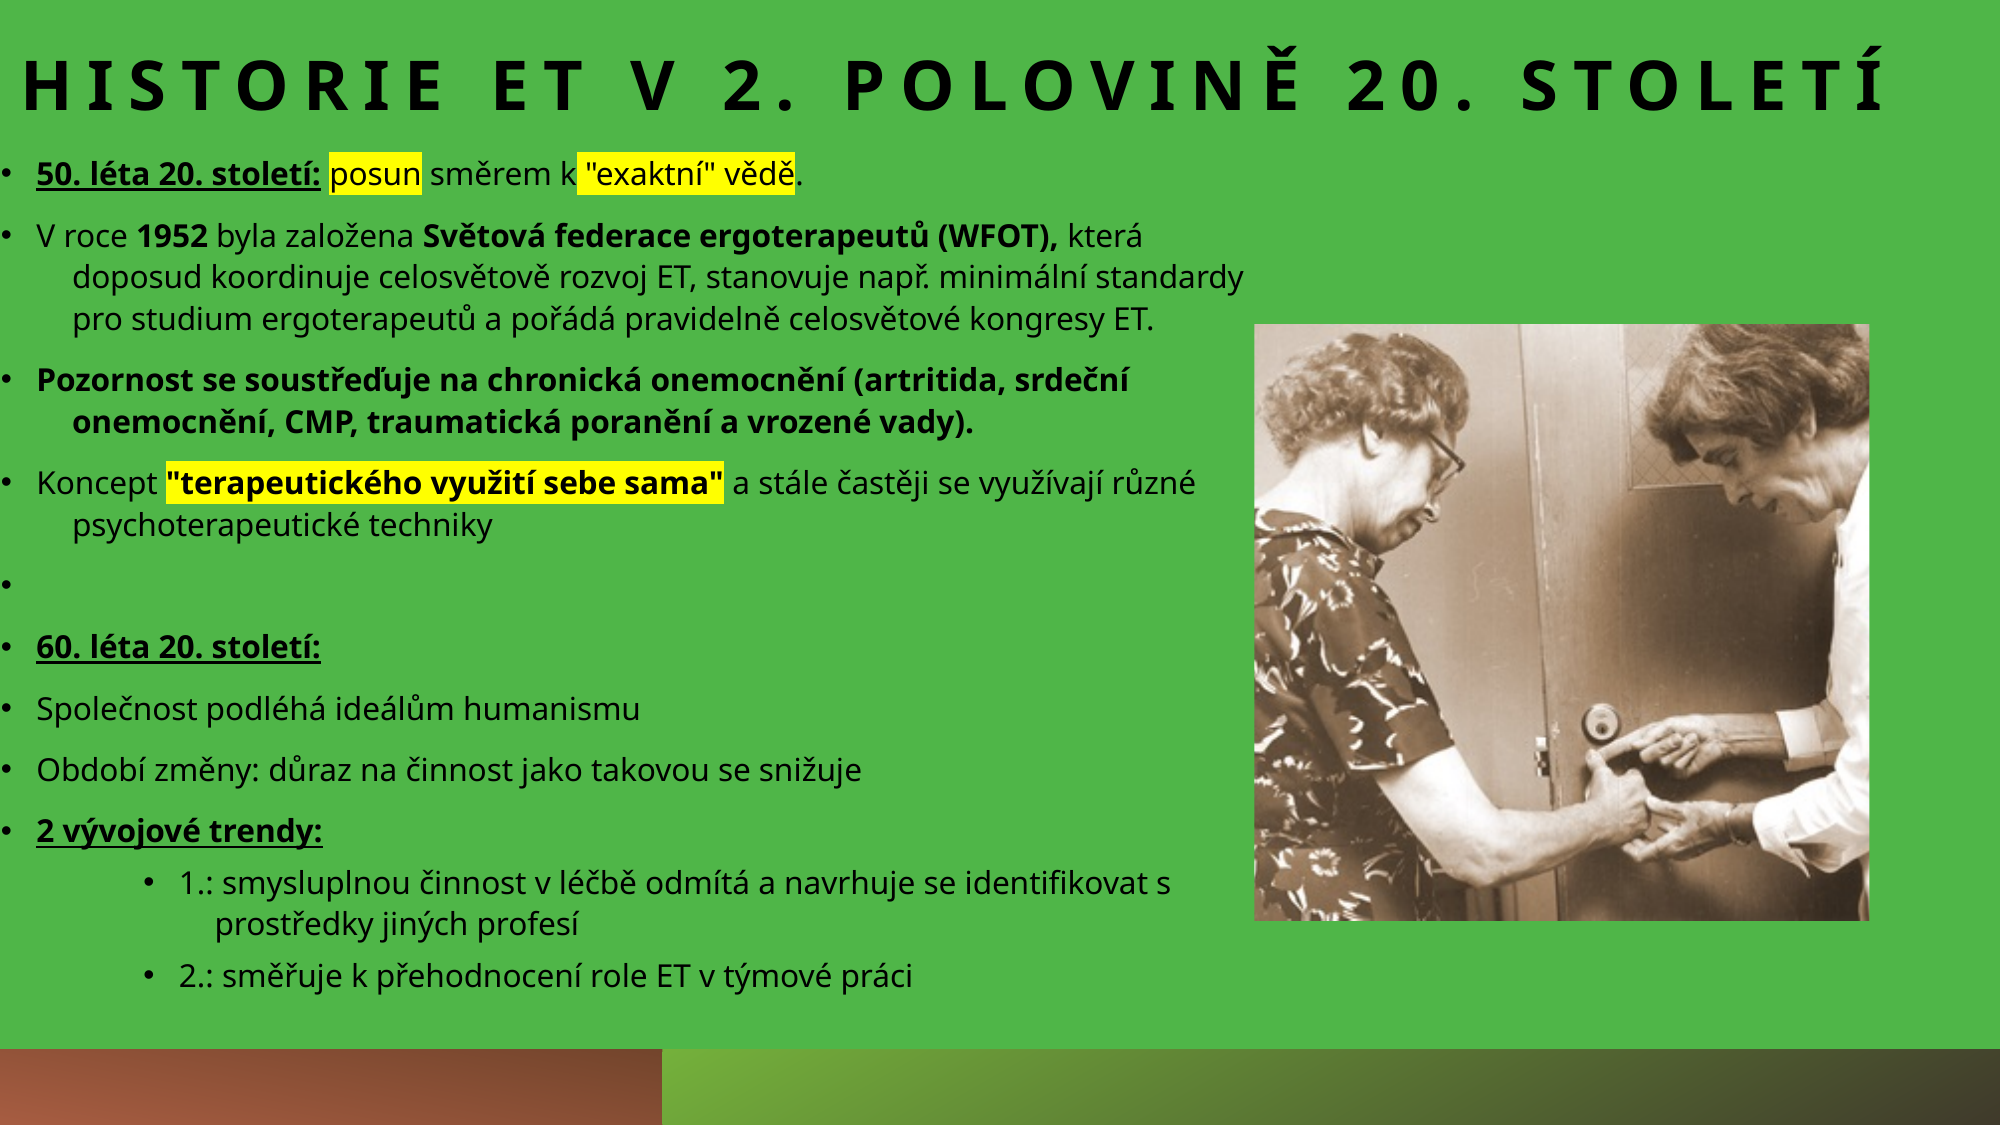

# Historie et v 2. polovině 20. století
50. léta 20. století: posun směrem k "exaktní" vědě.
V roce 1952 byla založena Světová federace ergoterapeutů (WFOT), která doposud koordinuje celosvětově rozvoj ET, stanovuje např. minimální standardy pro studium ergoterapeutů a pořádá pravidelně celosvětové kongresy ET.
Pozornost se soustřeďuje na chronická onemocnění (artritida, srdeční onemocnění, CMP, traumatická poranění a vrozené vady).
Koncept "terapeutického využití sebe sama" a stále častěji se využívají různé psychoterapeutické techniky
60. léta 20. století:
Společnost podléhá ideálům humanismu
Období změny: důraz na činnost jako takovou se snižuje
2 vývojové trendy:
1.: smysluplnou činnost v léčbě odmítá a navrhuje se identifikovat s prostředky jiných profesí
2.: směřuje k přehodnocení role ET v týmové práci